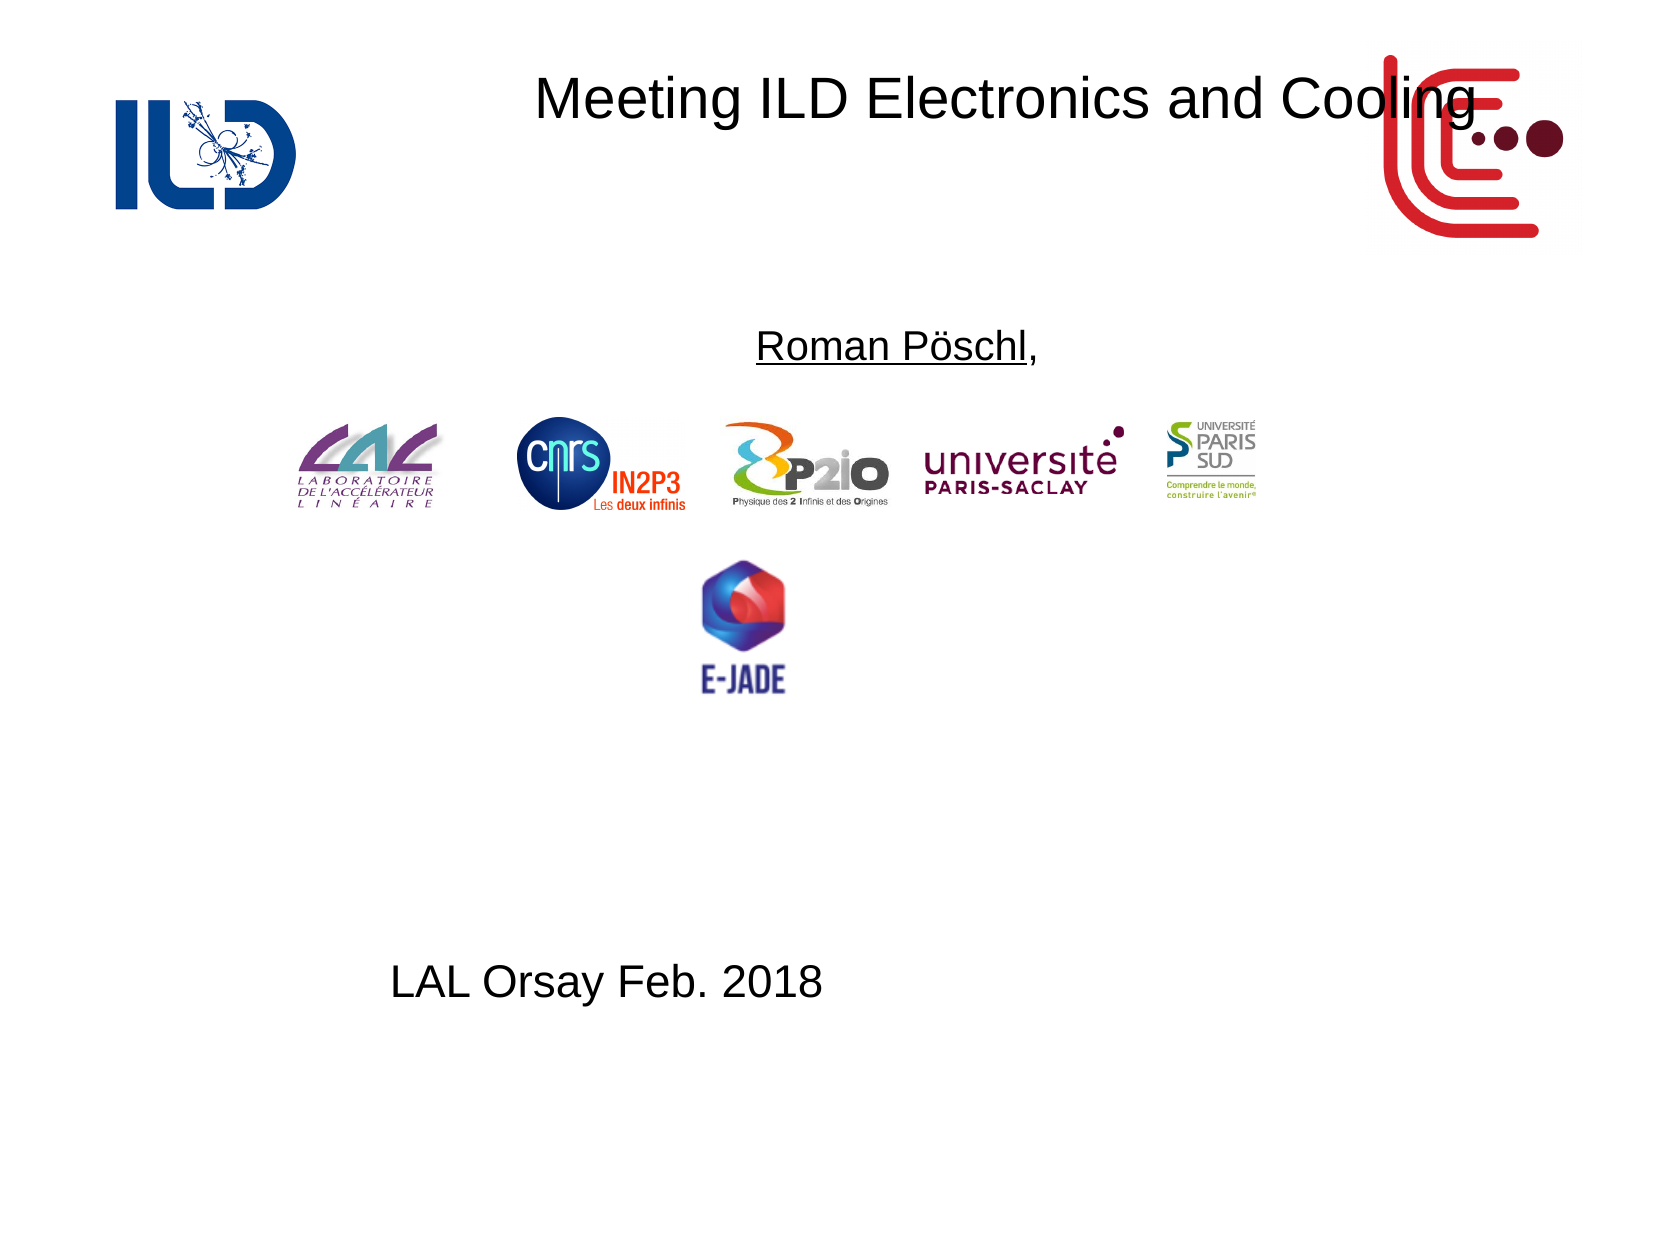

Meeting ILD Electronics and Cooling
 Roman Pöschl,
 LAL Orsay Feb. 2018